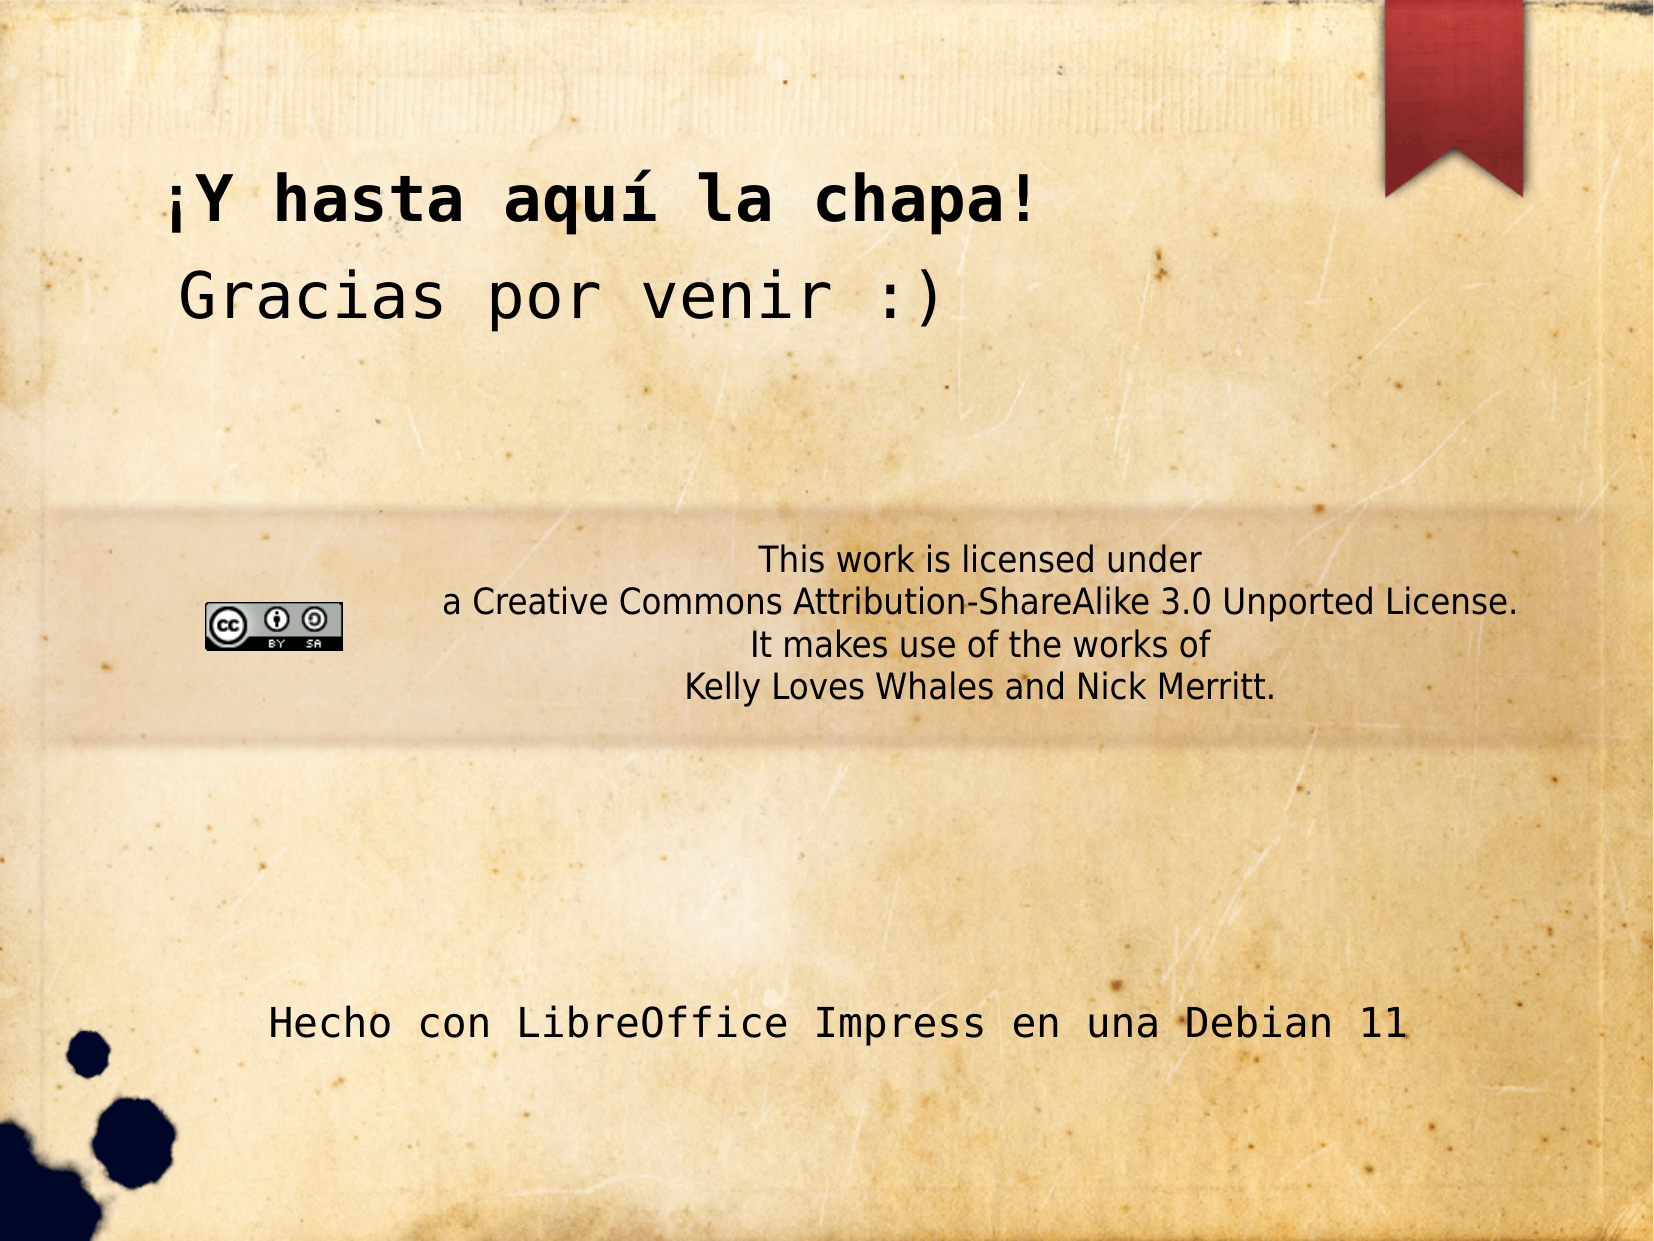

¡Y hasta aquí la chapa!
Gracias por venir :)
# This work is licensed under a Creative Commons Attribution-ShareAlike 3.0 Unported License. It makes use of the works of Kelly Loves Whales and Nick Merritt.
Hecho con LibreOffice Impress en una Debian 11